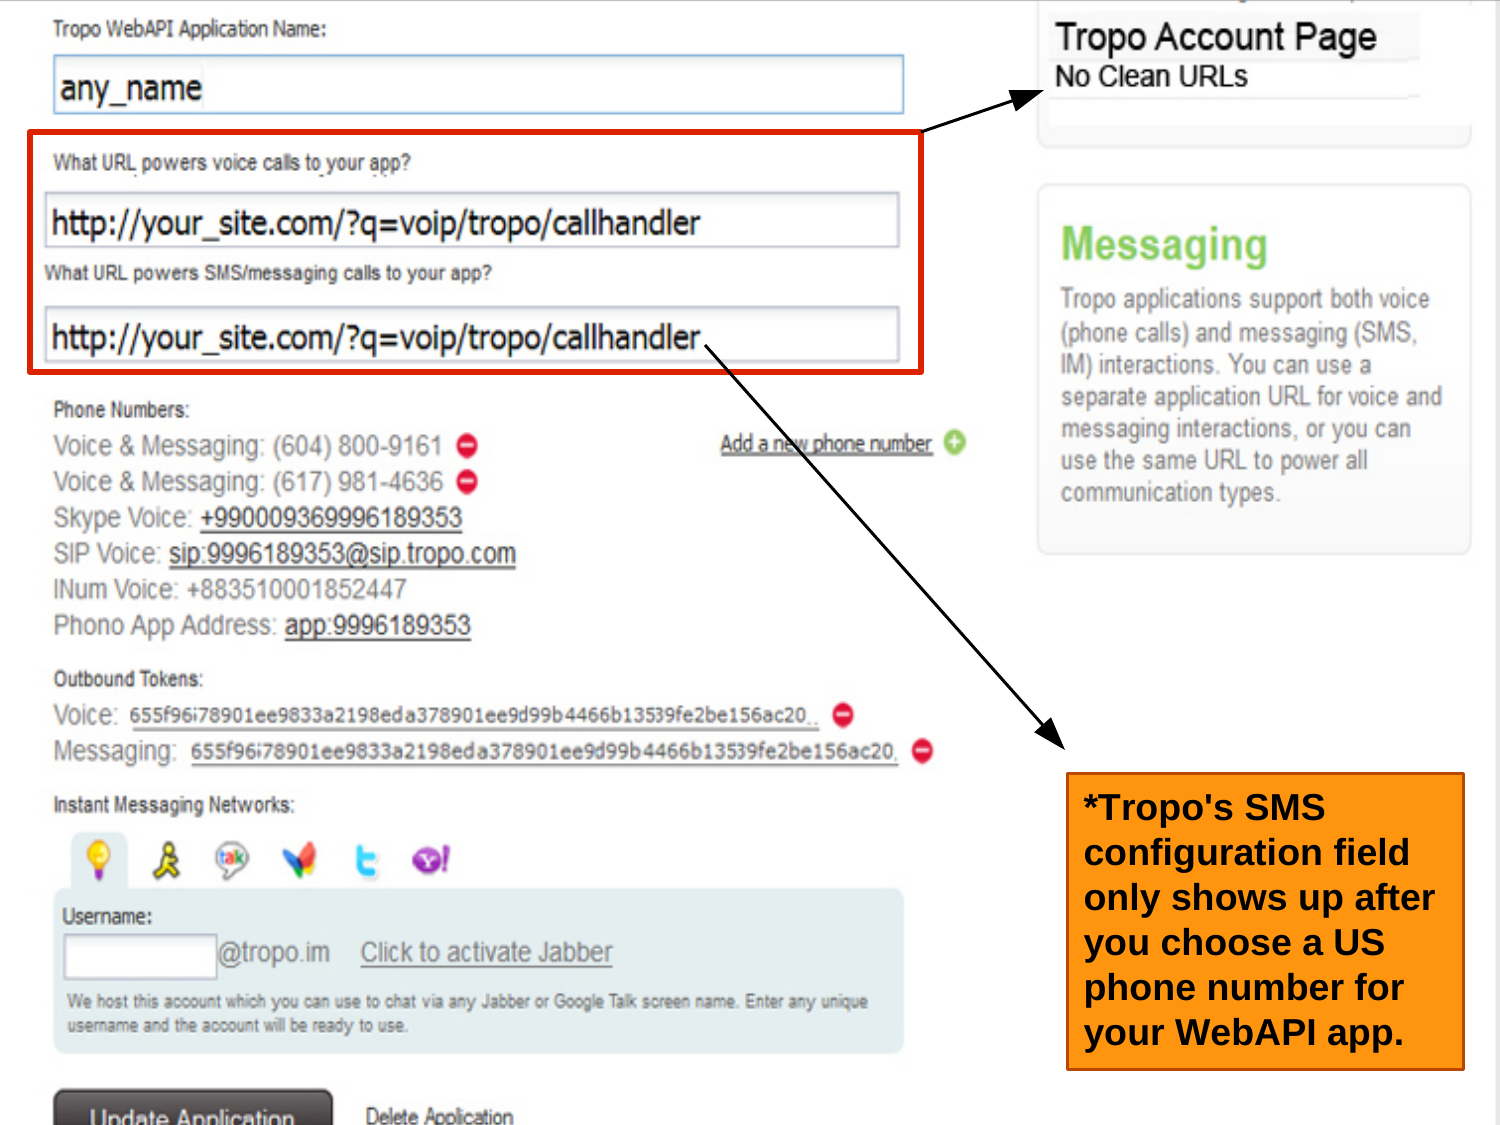

*Tropo's SMS configuration field only shows up after you choose a US phone number for your WebAPI app.